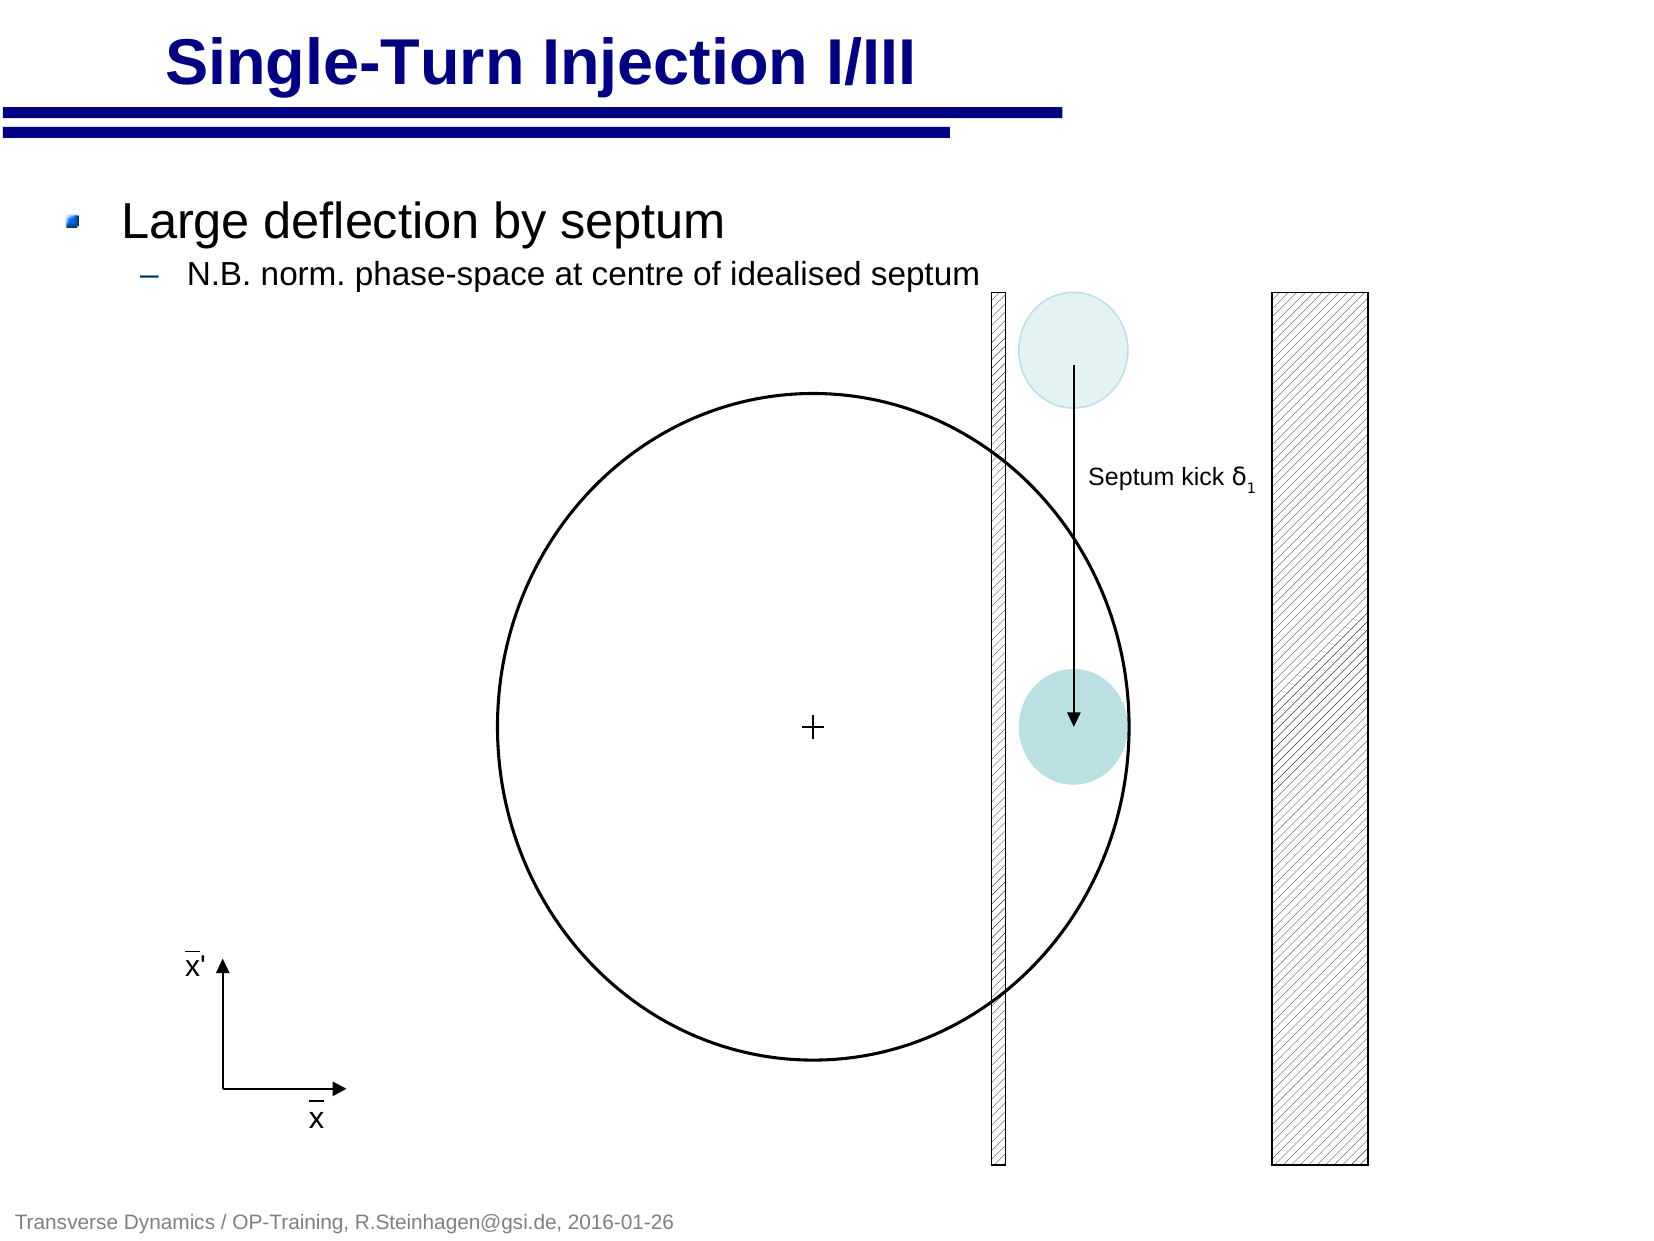

# Single-Turn Injection I/III
Large deflection by septum
N.B. norm. phase-space at centre of idealised septum
Septum kick δ1
x'
x